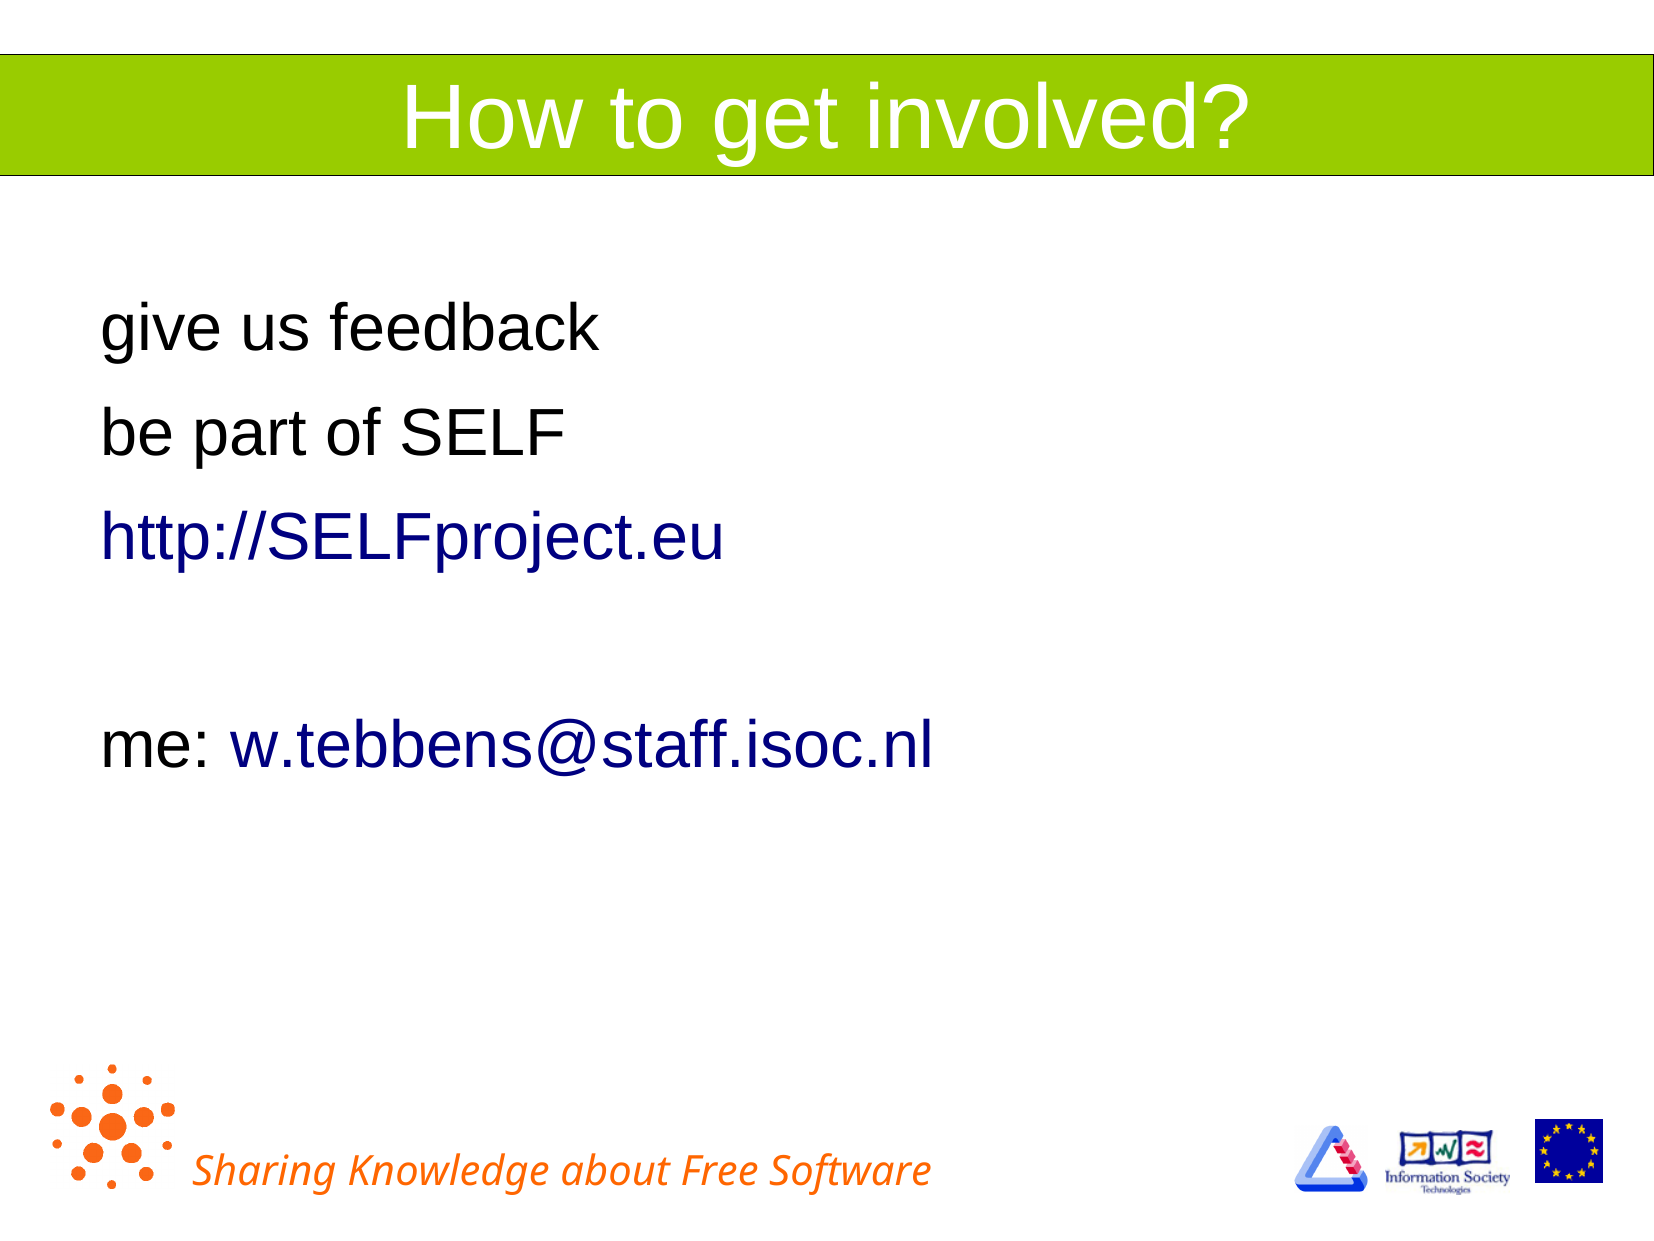

# How to get involved?
give us feedback
be part of SELF
http://SELFproject.eu
me: w.tebbens@staff.isoc.nl